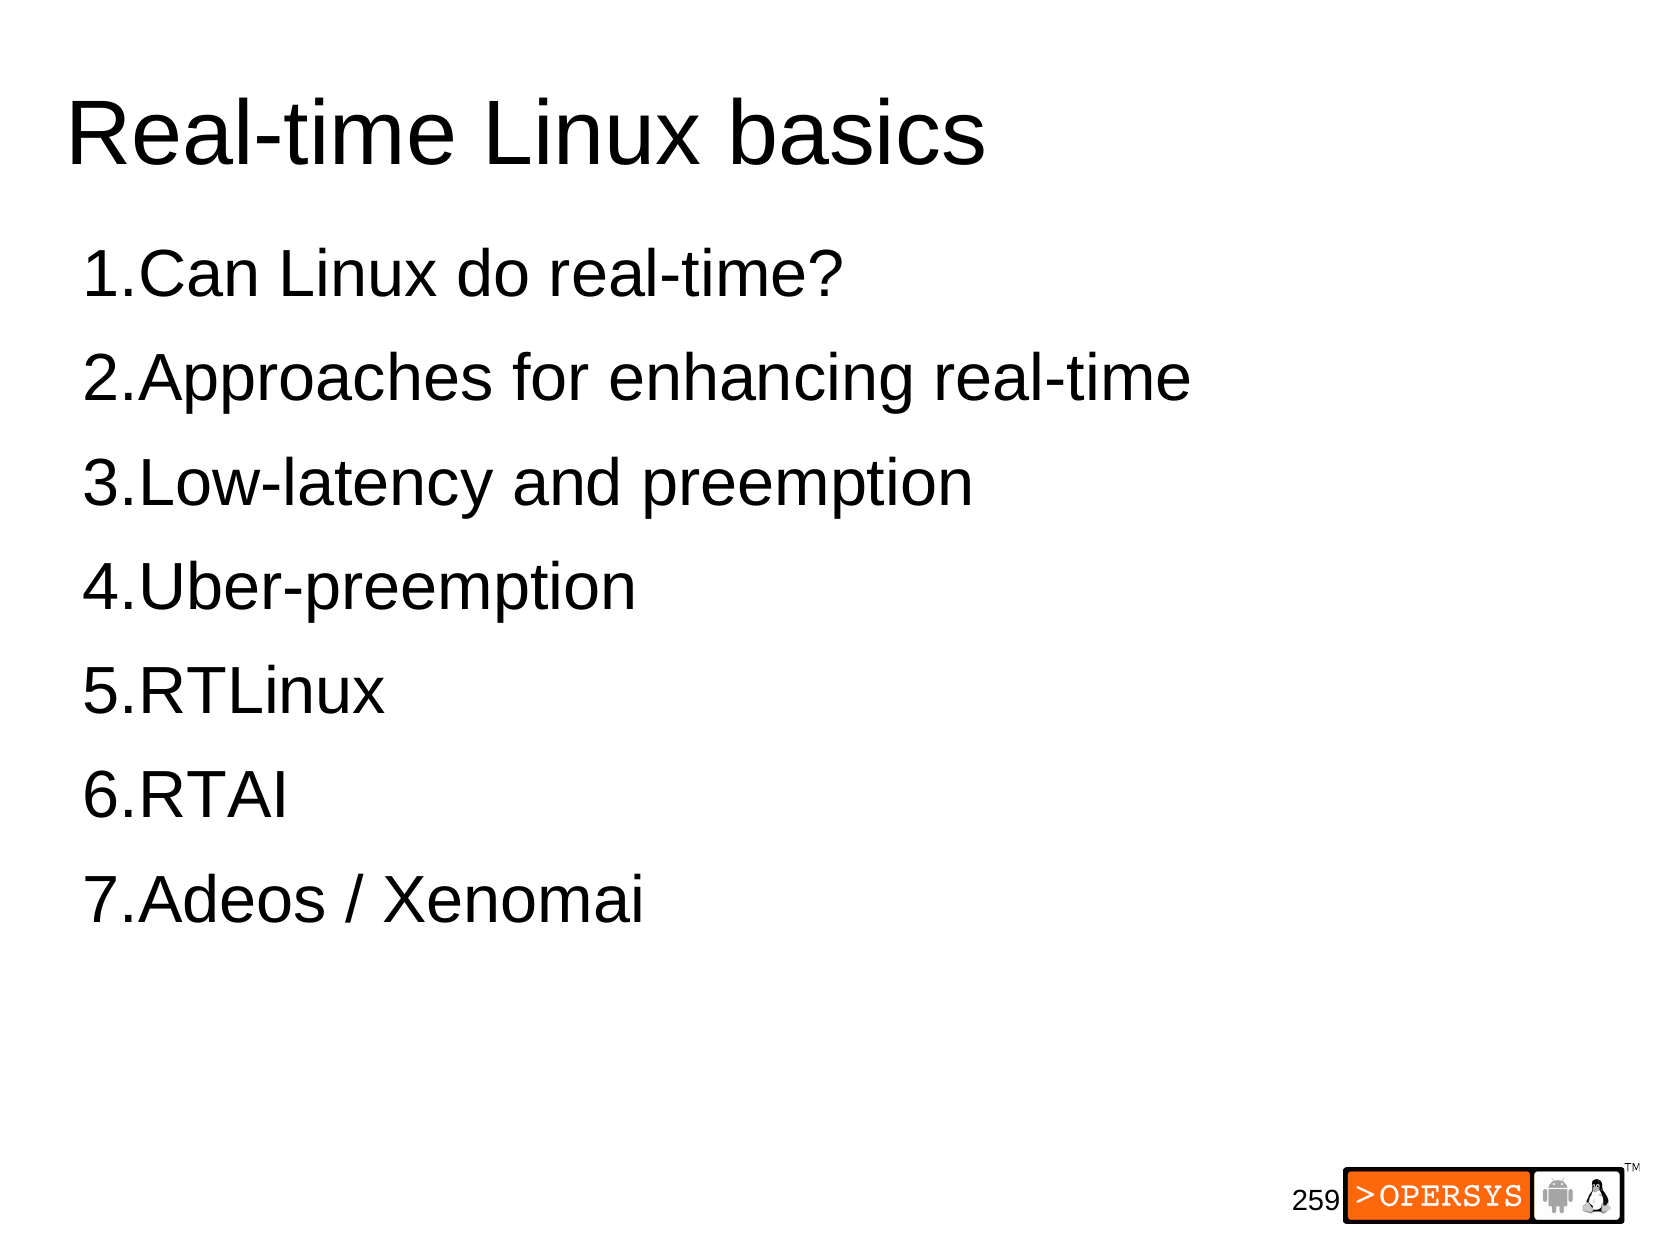

# Real-time Linux basics
Can Linux do real-time?
Approaches for enhancing real-time
Low-latency and preemption
Uber-preemption
RTLinux
RTAI
Adeos / Xenomai